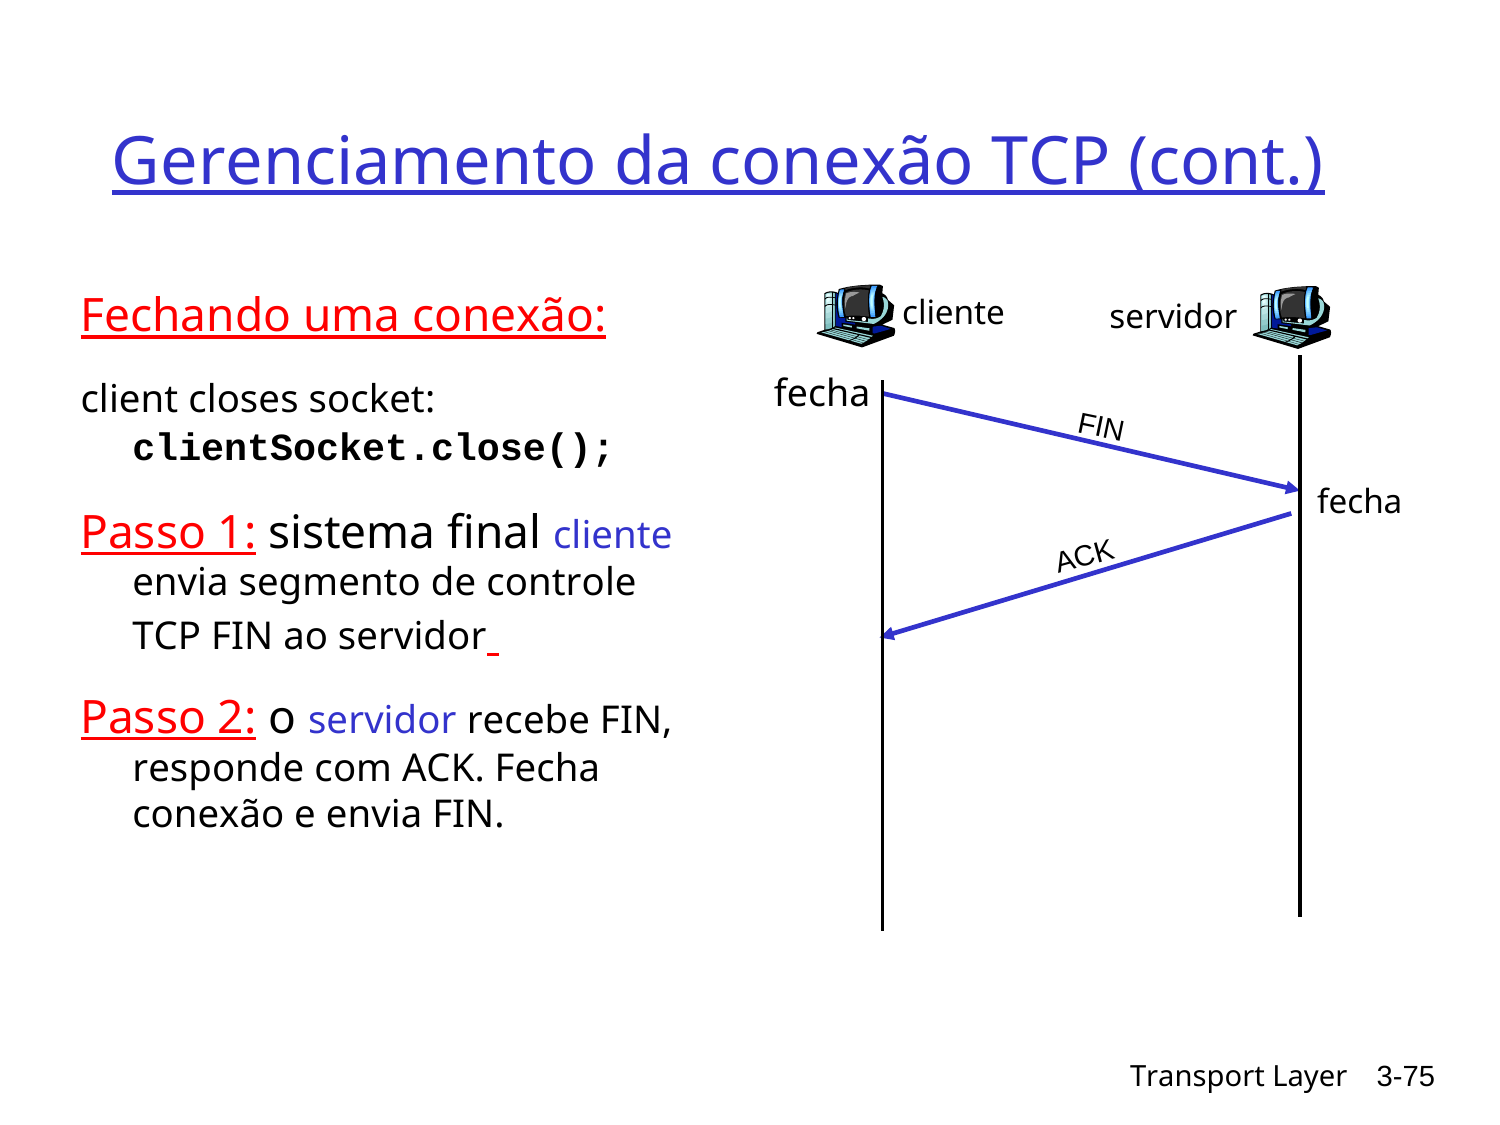

# Gerenciamento da conexão TCP (cont.)
Fechando uma conexão:
client closes socket: clientSocket.close();
Passo 1: sistema final cliente envia segmento de controle TCP FIN ao servidor
Passo 2: o servidor recebe FIN, responde com ACK. Fecha conexão e envia FIN.
cliente
servidor
fecha
FIN
fecha
ACK
Transport Layer